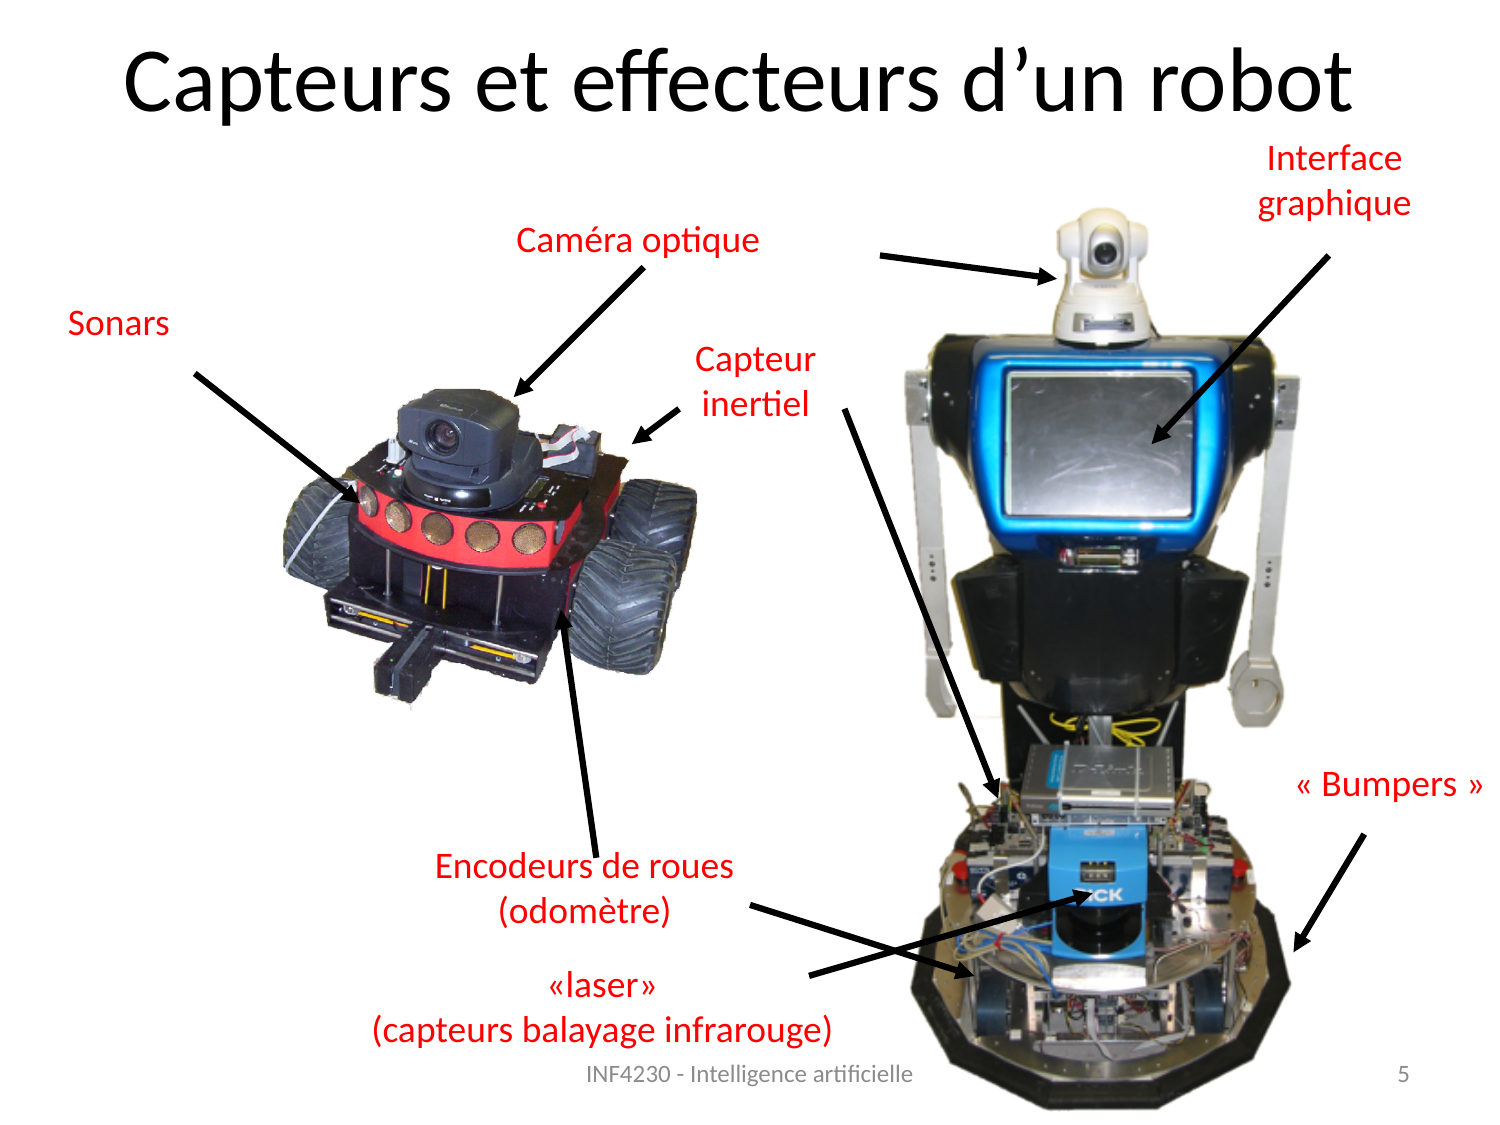

# Capteurs et effecteurs d’un robot
Interface
graphique
Caméra optique
Sonars
Capteur inertiel
« Bumpers »
Encodeurs de roues (odomètre)
«laser»
(capteurs balayage infrarouge)
INF4230 - Intelligence artificielle